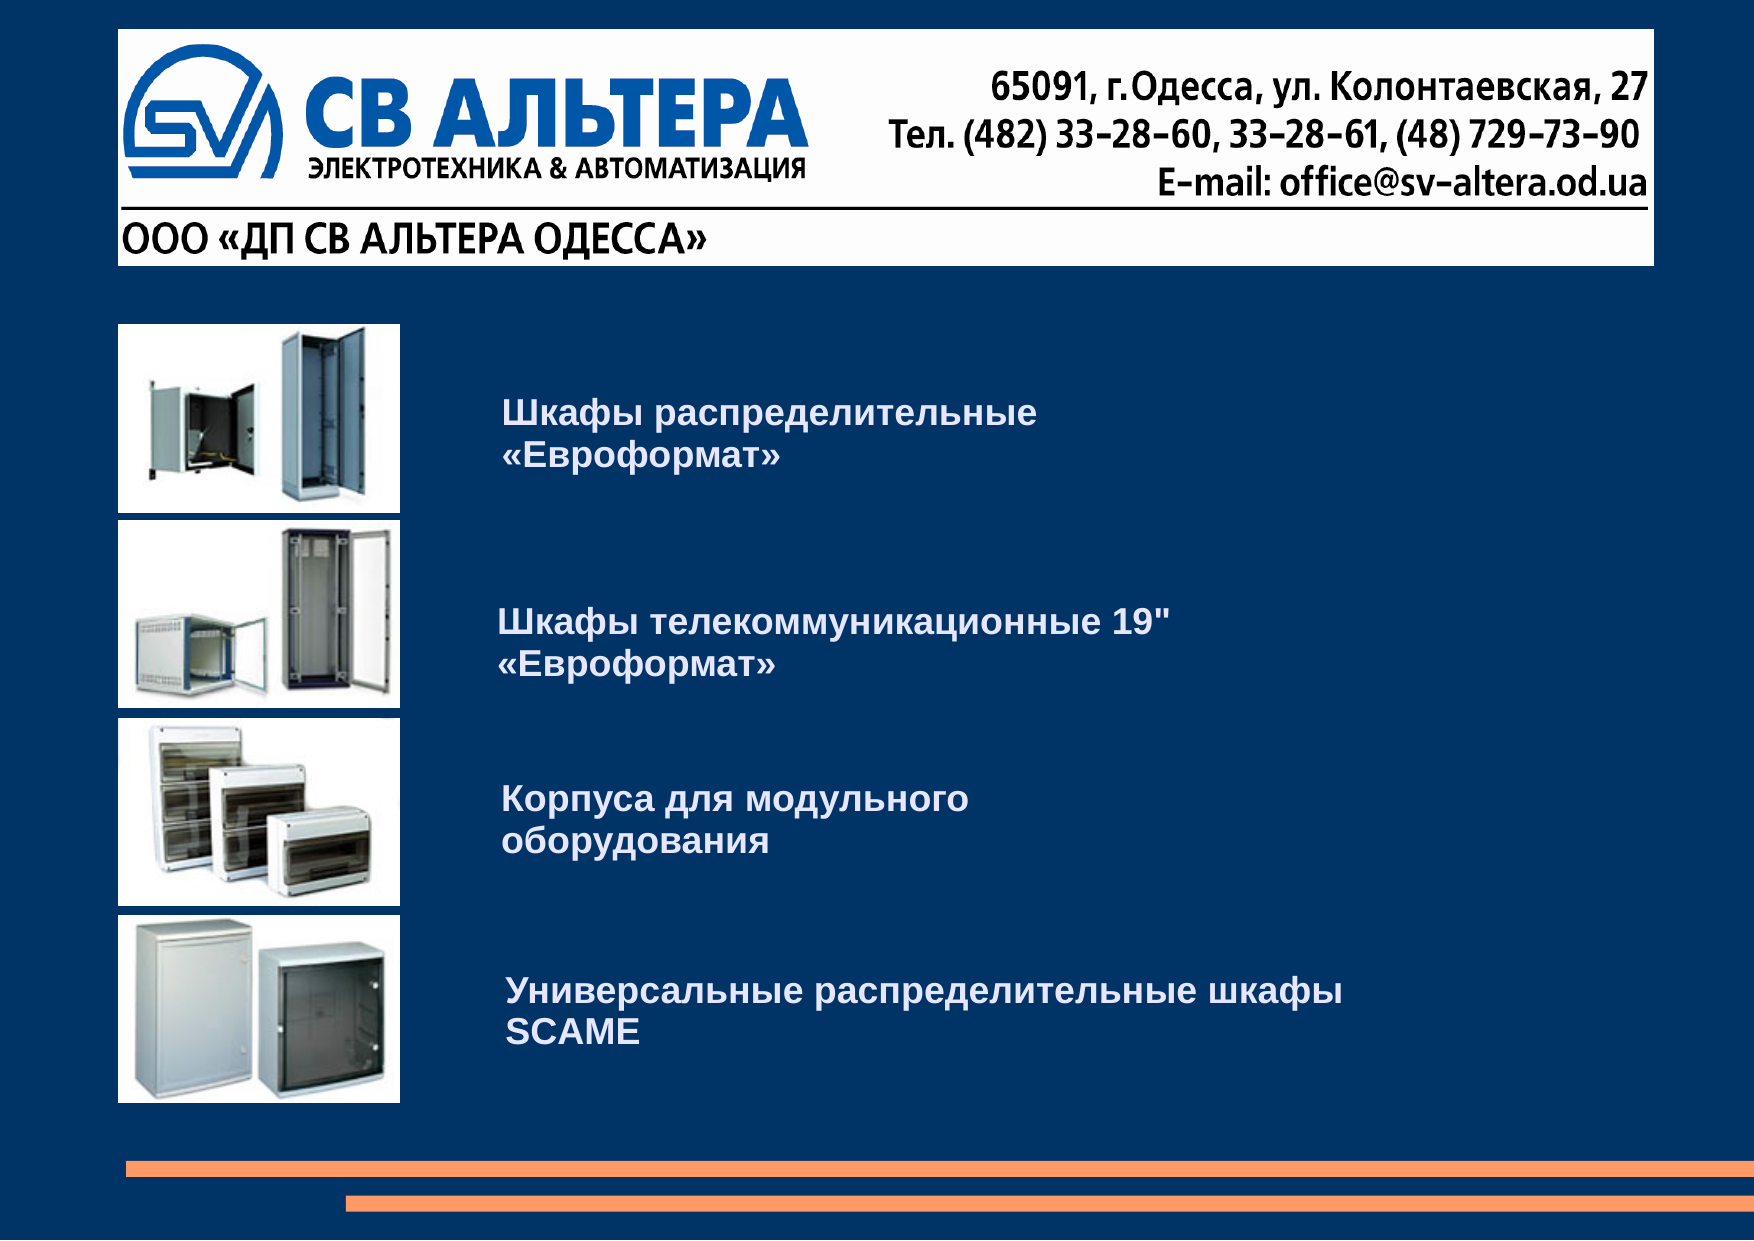

#
Шкафы распределительные «Евроформат»
Шкафы телекоммуникационные 19" «Евроформат»
Корпуса для модульного оборудования
Универсальные распределительные шкафы SCAME